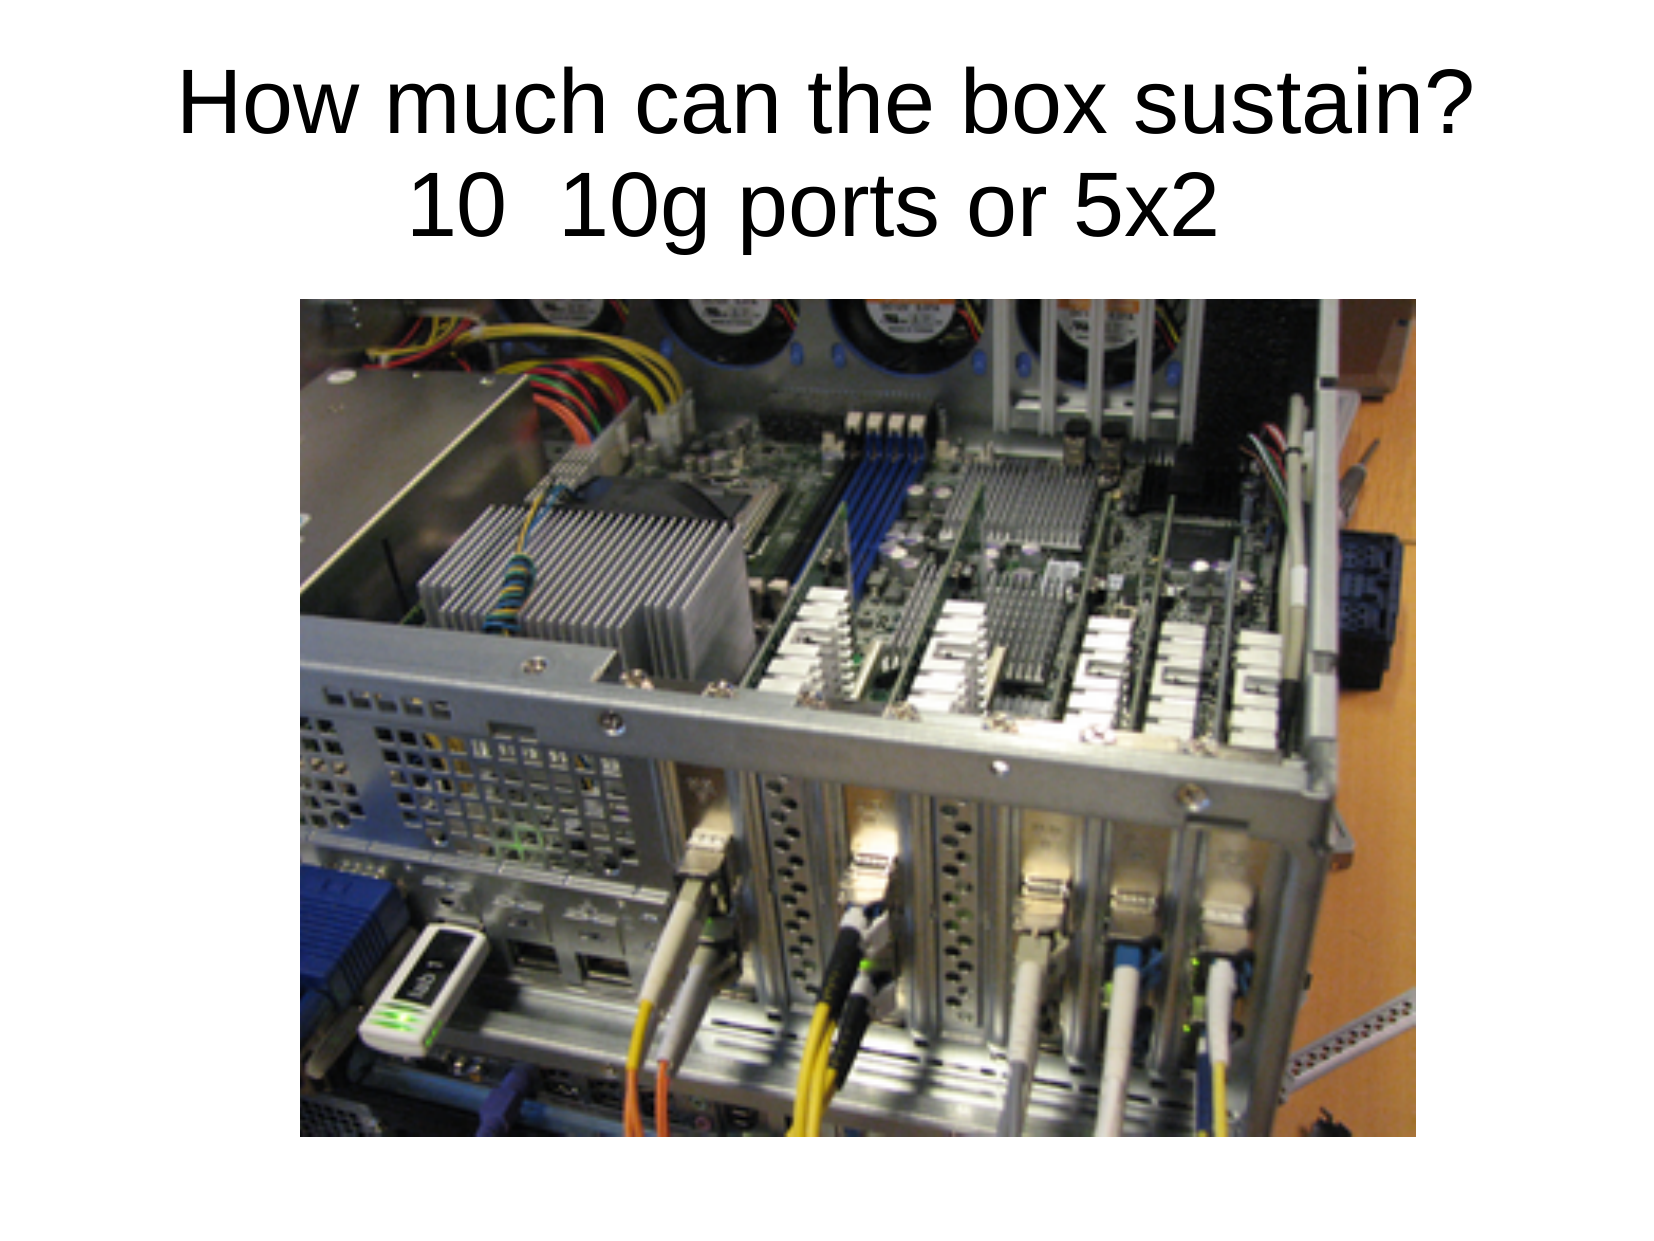

# How much can the box sustain? 10 10g ports or 5x2